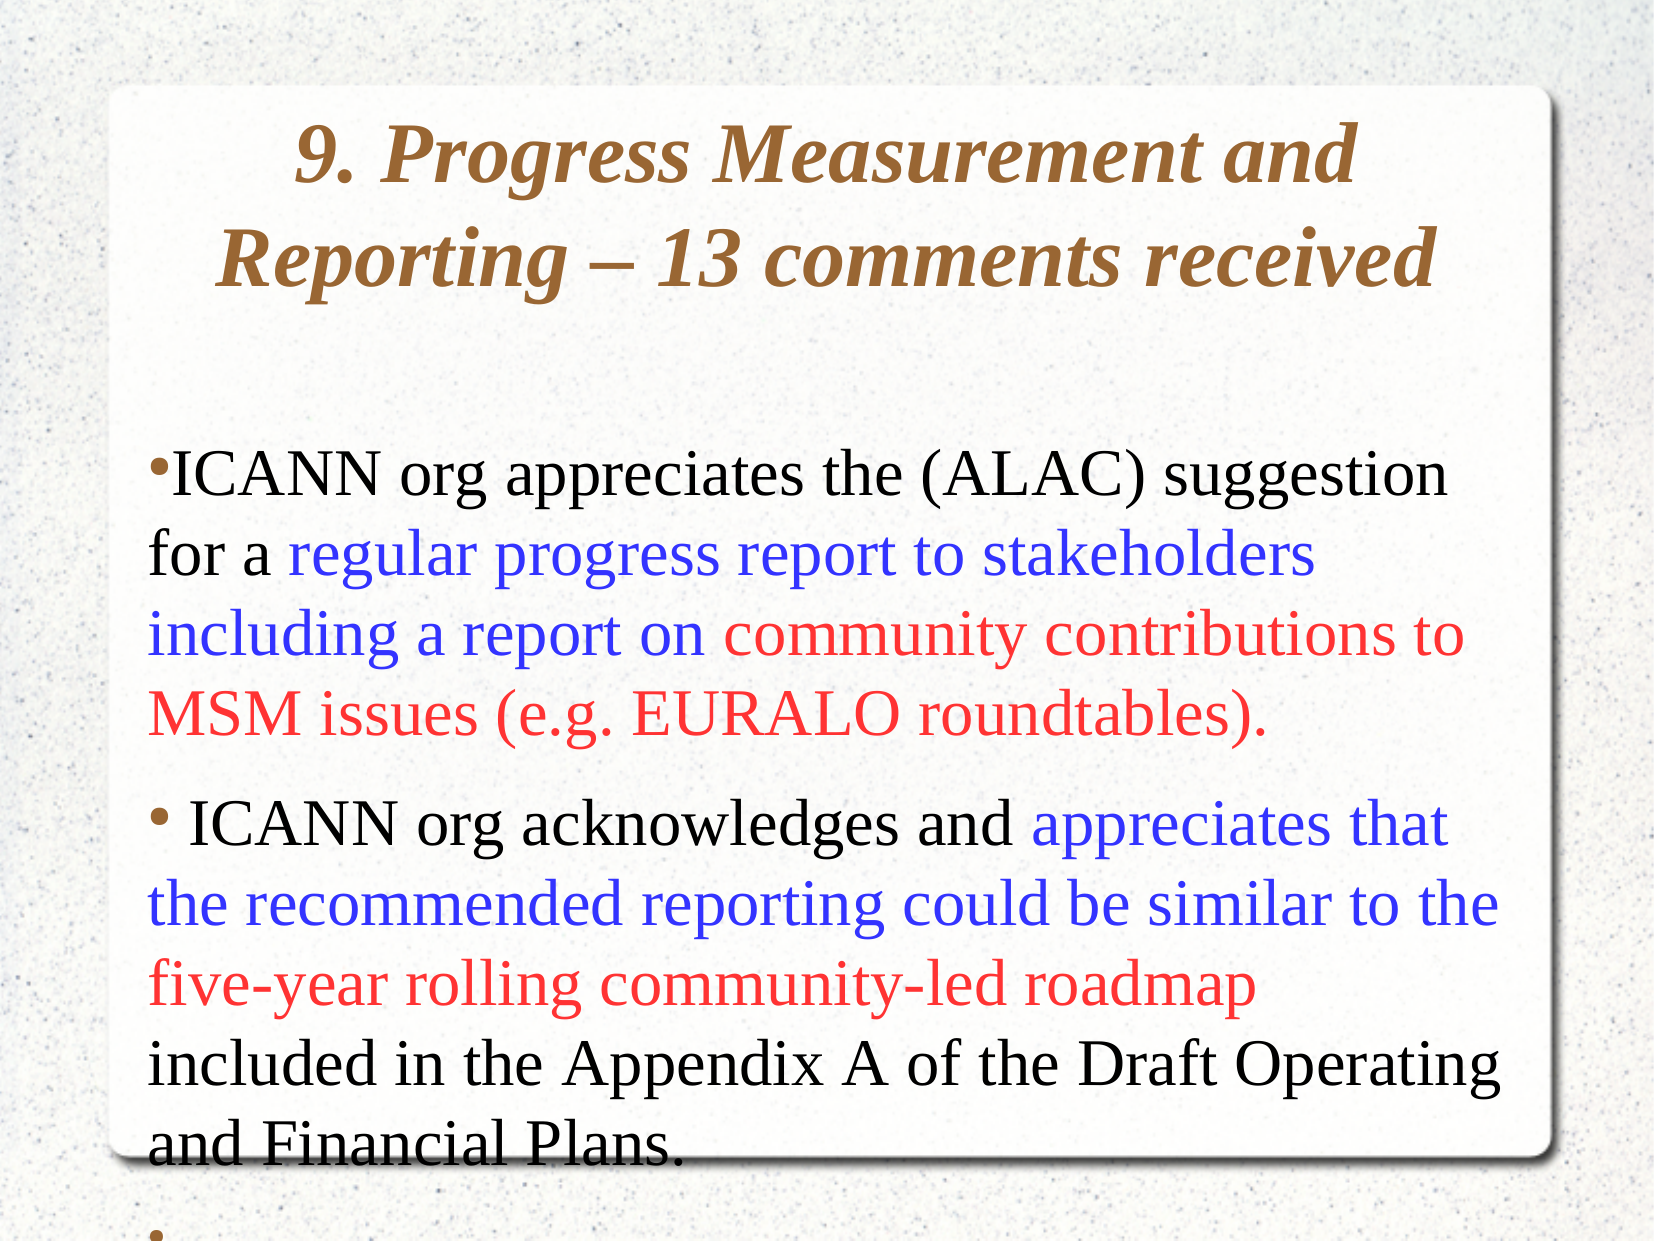

# 9. Progress Measurement and Reporting – 13 comments received
ICANN org appreciates the (ALAC) suggestion for a regular progress report to stakeholders including a report on community contributions to MSM issues (e.g. EURALO roundtables).
 ICANN org acknowledges and appreciates that the recommended reporting could be similar to the five-year rolling community-led roadmap included in the Appendix A of the Draft Operating and Financial Plans.